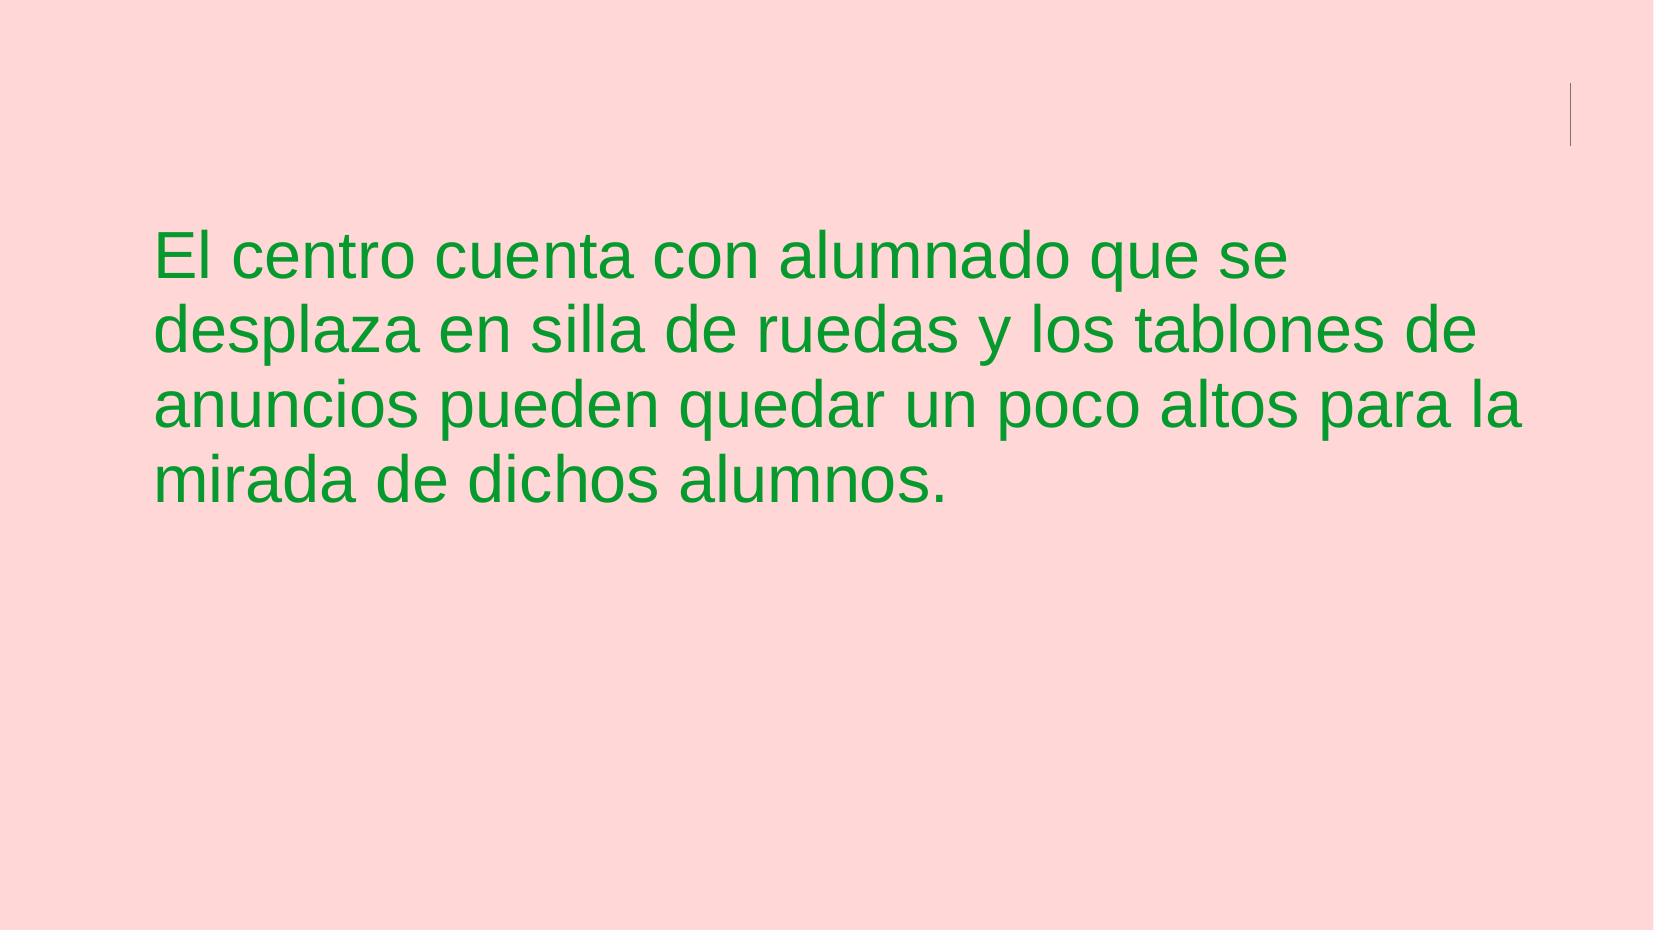

# Barreras físicas
El centro cuenta con alumnado que se desplaza en silla de ruedas y los tablones de anuncios pueden quedar un poco altos para la mirada de dichos alumnos.